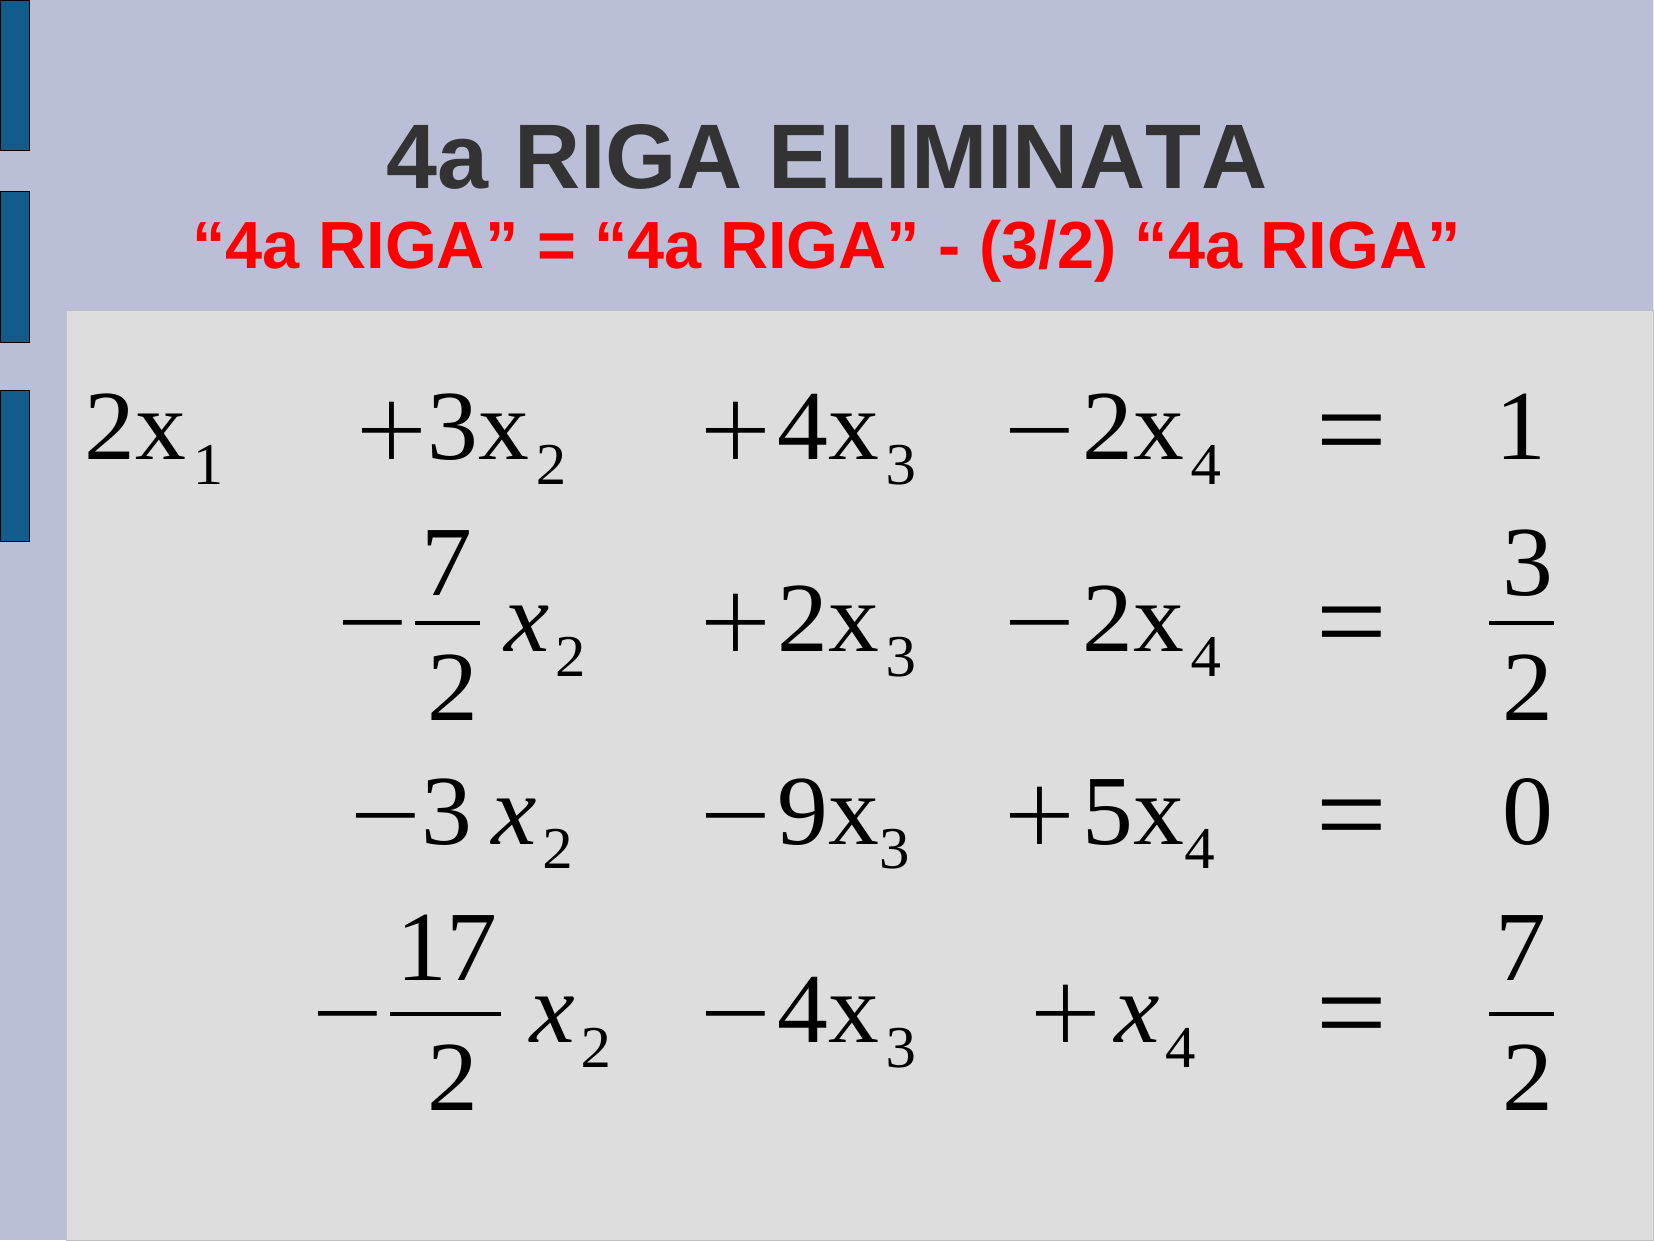

# 4a RIGA ELIMINATA “4a RIGA” = “4a RIGA” - (3/2) “4a RIGA”